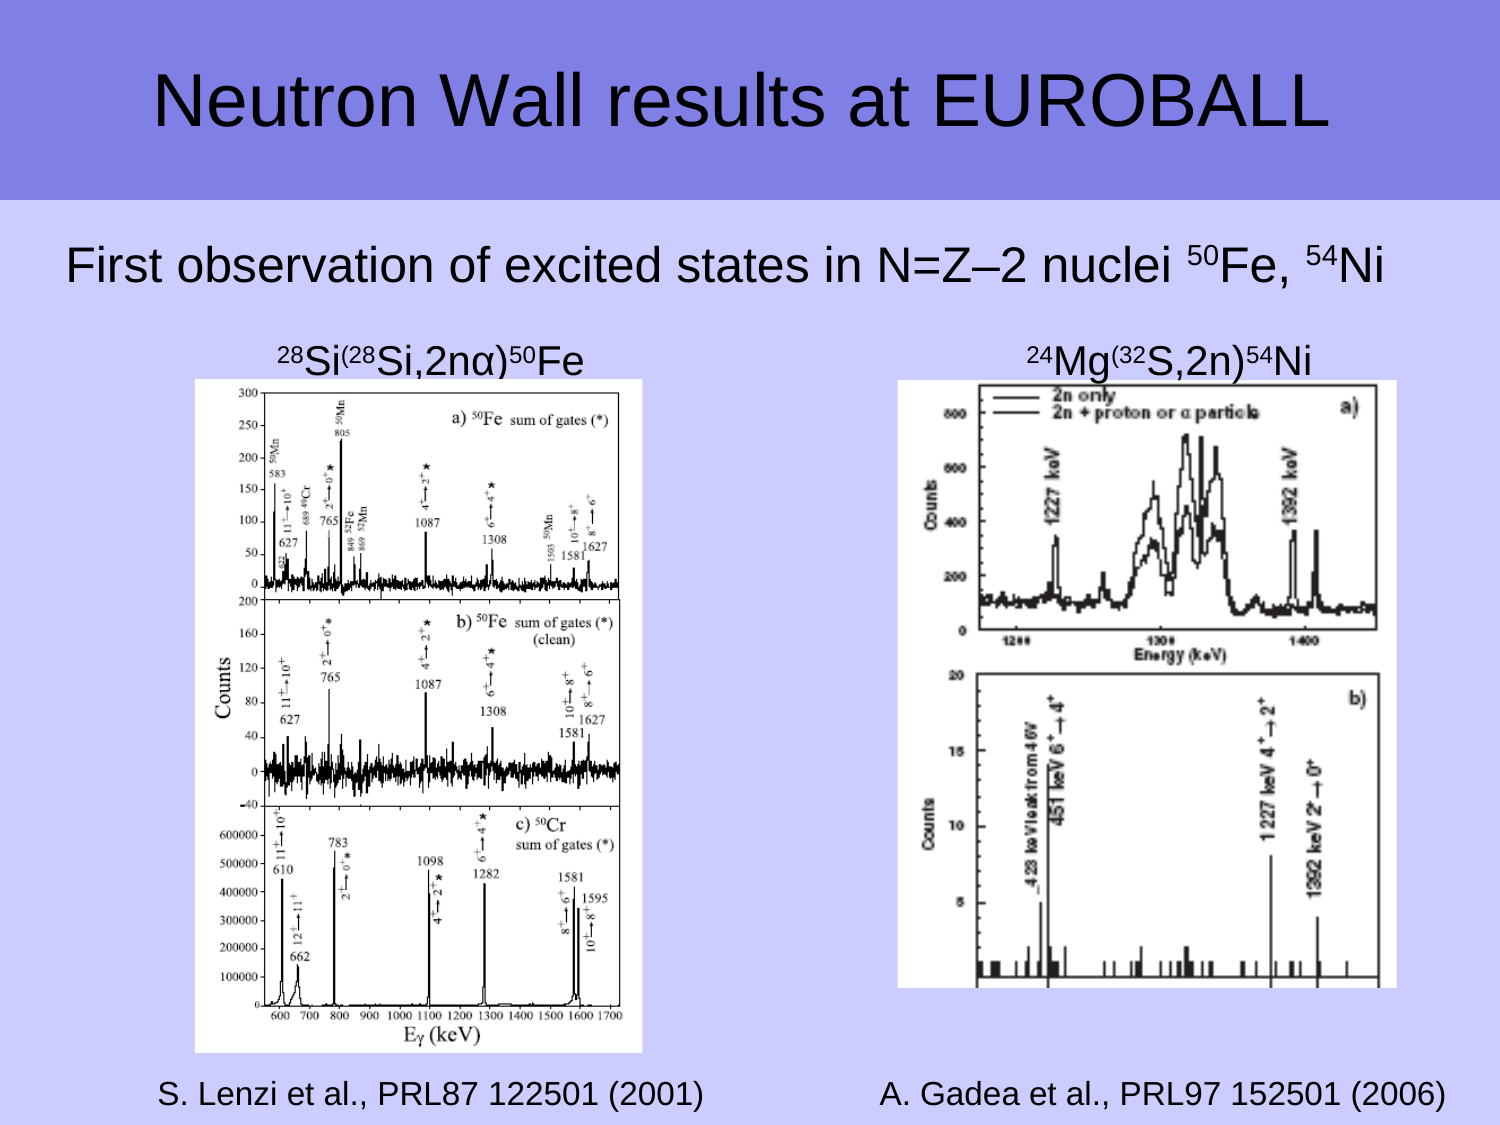

# Neutron Wall results at EUROBALL
First observation of excited states in N=Z–2 nuclei 50Fe, 54Ni
28Si(28Si,2nα)50Fe
24Mg(32S,2n)54Ni
S. Lenzi et al., PRL87 122501 (2001)
A. Gadea et al., PRL97 152501 (2006)